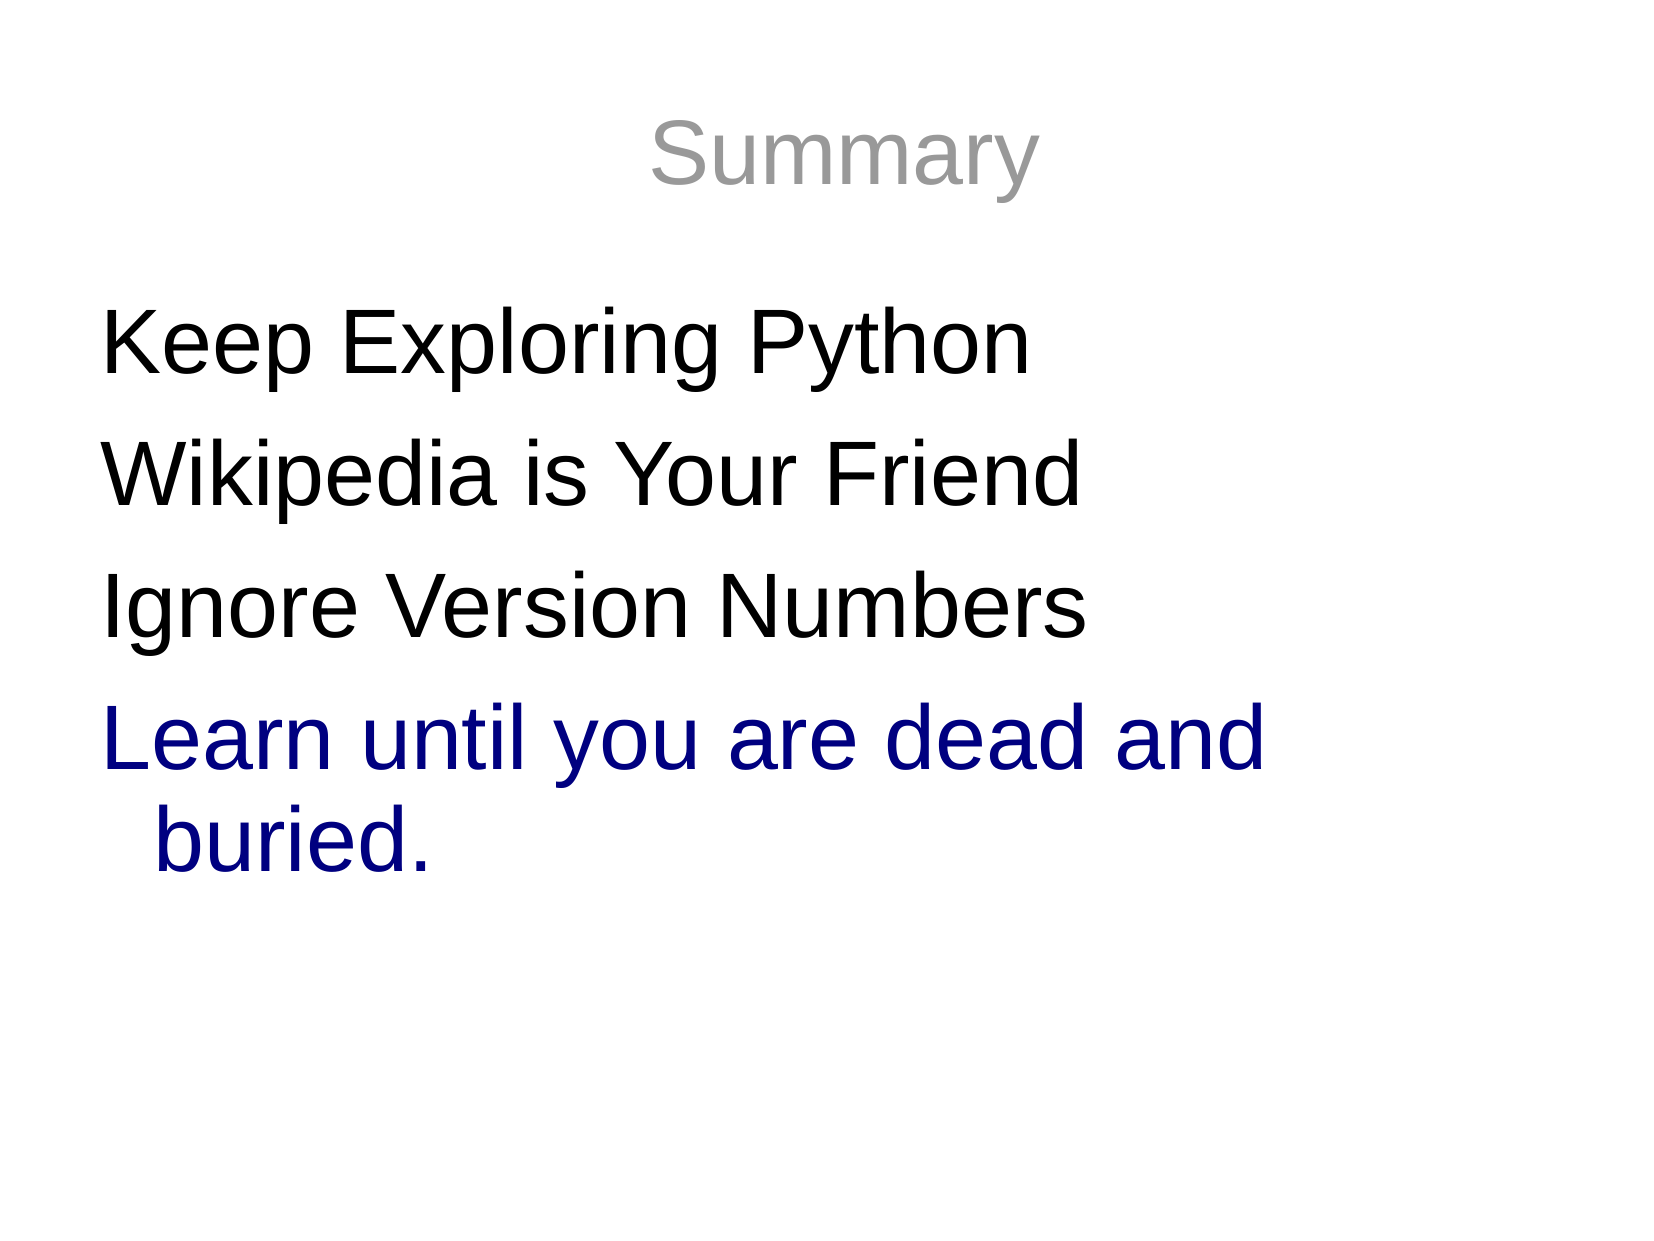

# Summary
Keep Exploring Python
Wikipedia is Your Friend
Ignore Version Numbers
Learn until you are dead and buried.